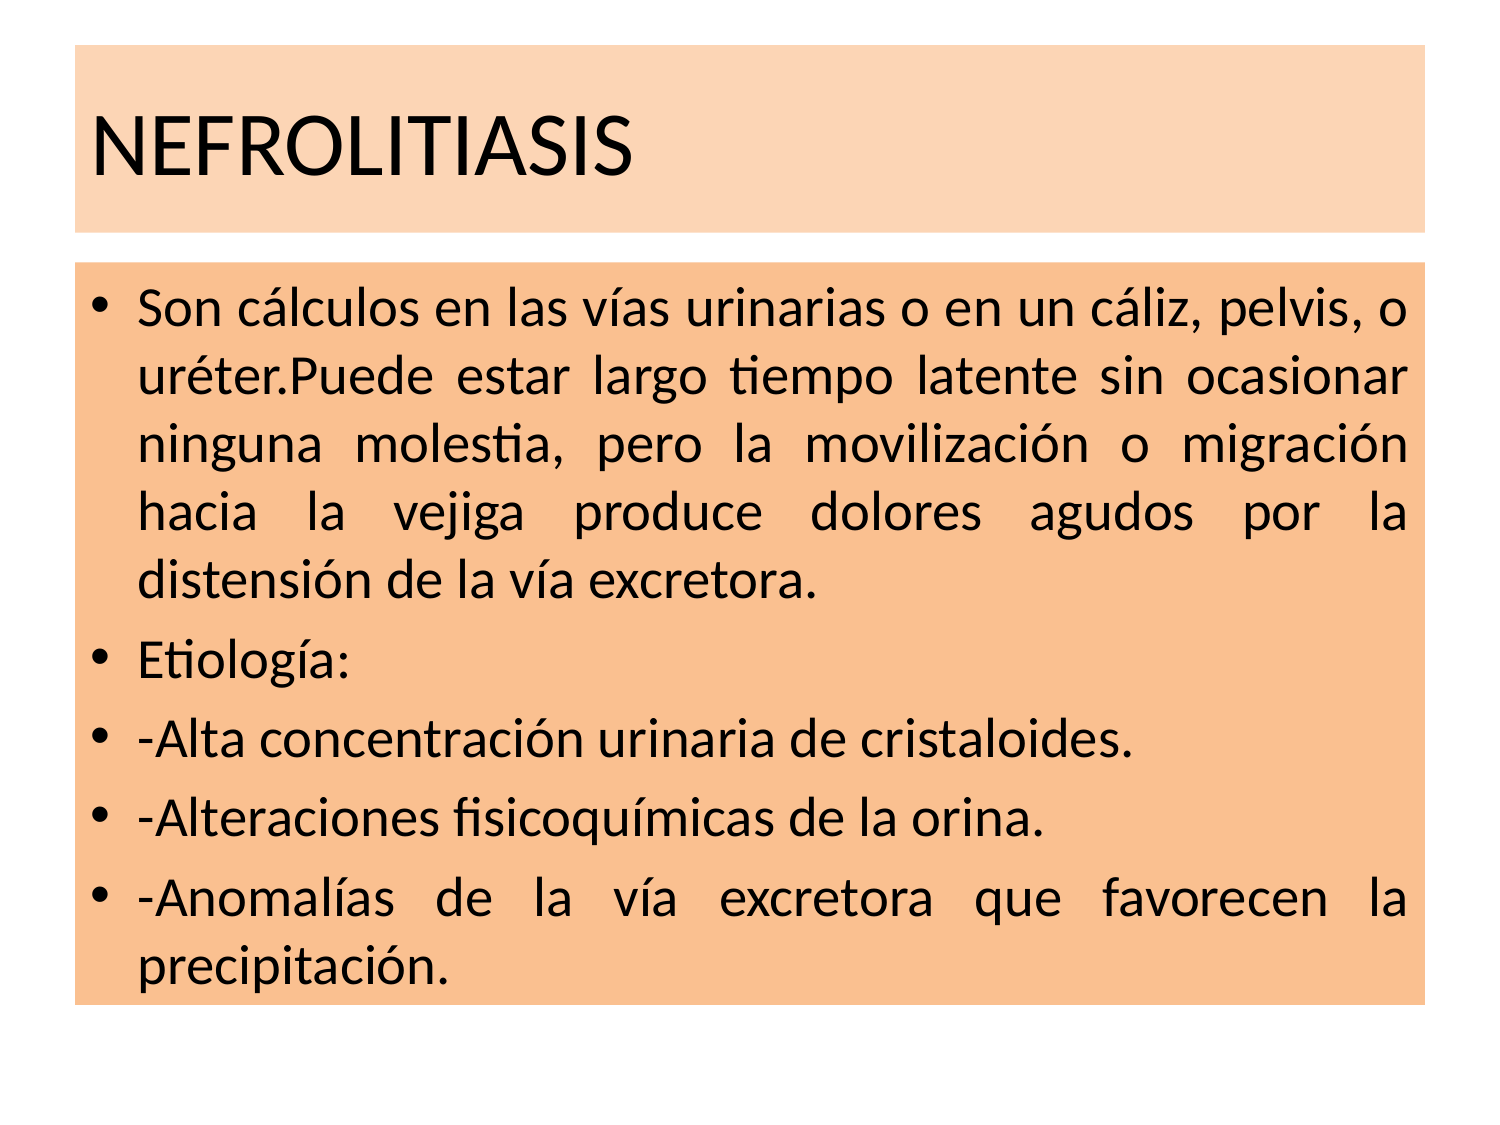

# NEFROLITIASIS
Son cálculos en las vías urinarias o en un cáliz, pelvis, o uréter.Puede estar largo tiempo latente sin ocasionar ninguna molestia, pero la movilización o migración hacia la vejiga produce dolores agudos por la distensión de la vía excretora.
Etiología:
-Alta concentración urinaria de cristaloides.
-Alteraciones fisicoquímicas de la orina.
-Anomalías de la vía excretora que favorecen la precipitación.